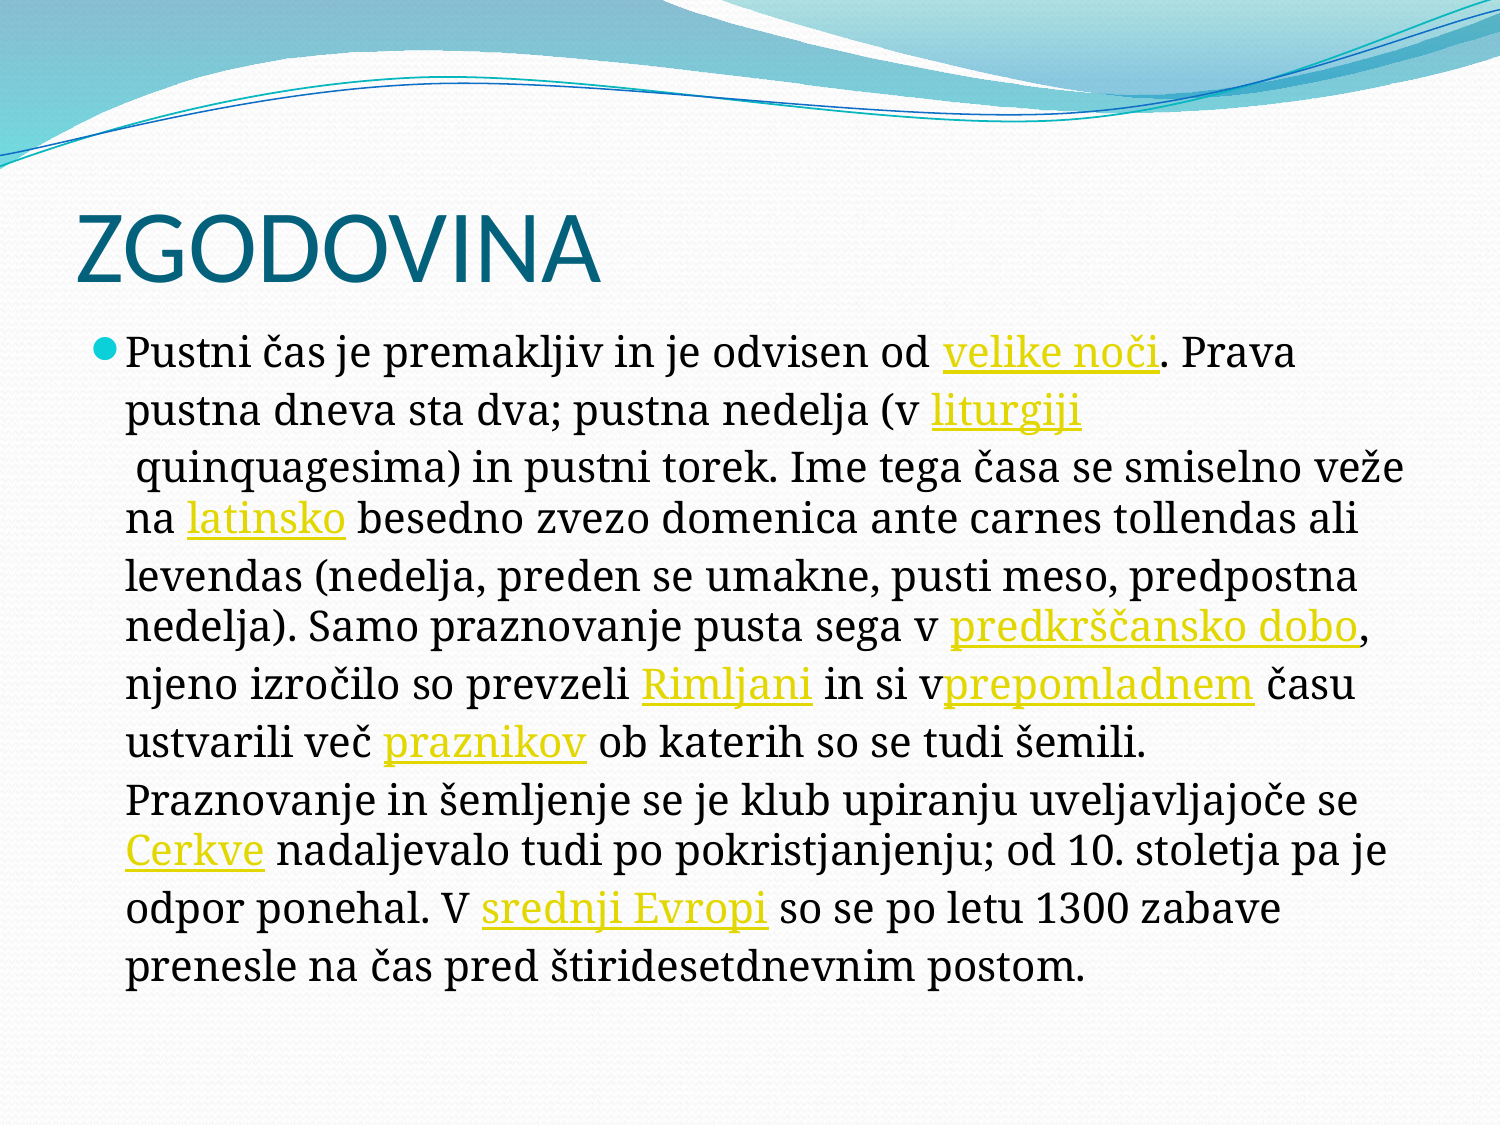

# ZGODOVINA
Pustni čas je premakljiv in je odvisen od velike noči. Prava pustna dneva sta dva; pustna nedelja (v liturgiji quinquagesima) in pustni torek. Ime tega časa se smiselno veže na latinsko besedno zvezo domenica ante carnes tollendas ali levendas (nedelja, preden se umakne, pusti meso, predpostna nedelja). Samo praznovanje pusta sega v predkrščansko dobo, njeno izročilo so prevzeli Rimljani in si vprepomladnem času ustvarili več praznikov ob katerih so se tudi šemili. Praznovanje in šemljenje se je klub upiranju uveljavljajoče se Cerkve nadaljevalo tudi po pokristjanjenju; od 10. stoletja pa je odpor ponehal. V srednji Evropi so se po letu 1300 zabave prenesle na čas pred štiridesetdnevnim postom.